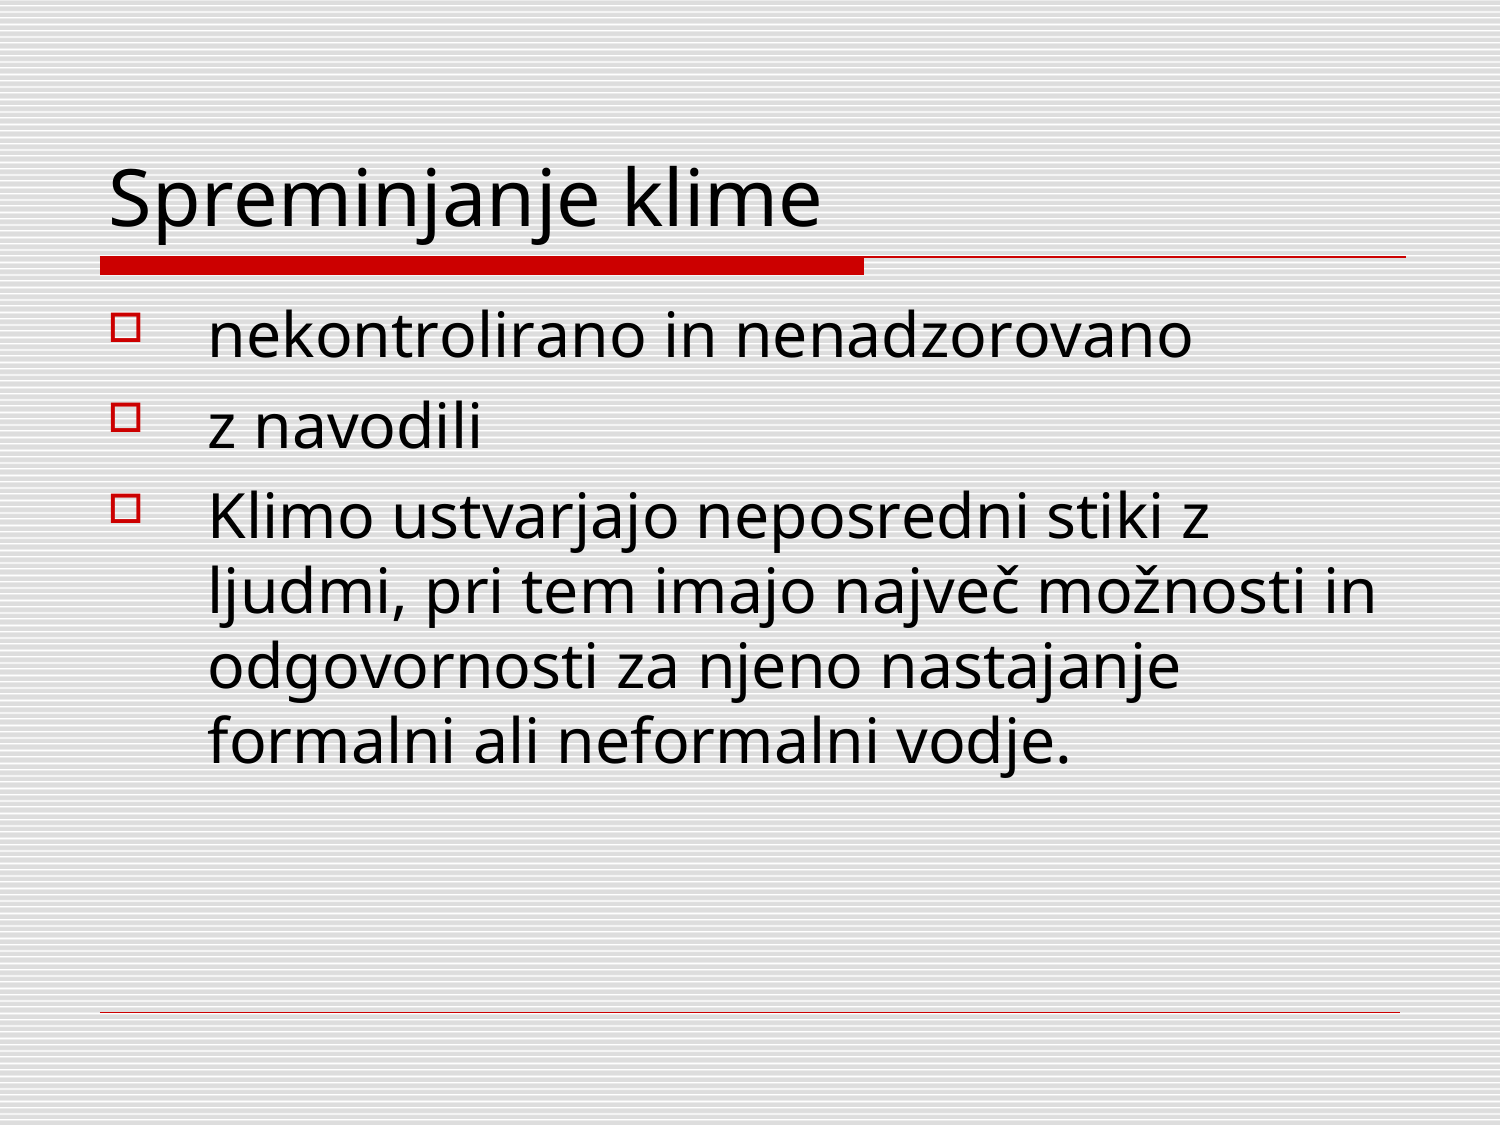

# Spreminjanje klime
nekontrolirano in nenadzorovano
z navodili
Klimo ustvarjajo neposredni stiki z ljudmi, pri tem imajo največ možnosti in odgovornosti za njeno nastajanje formalni ali neformalni vodje.